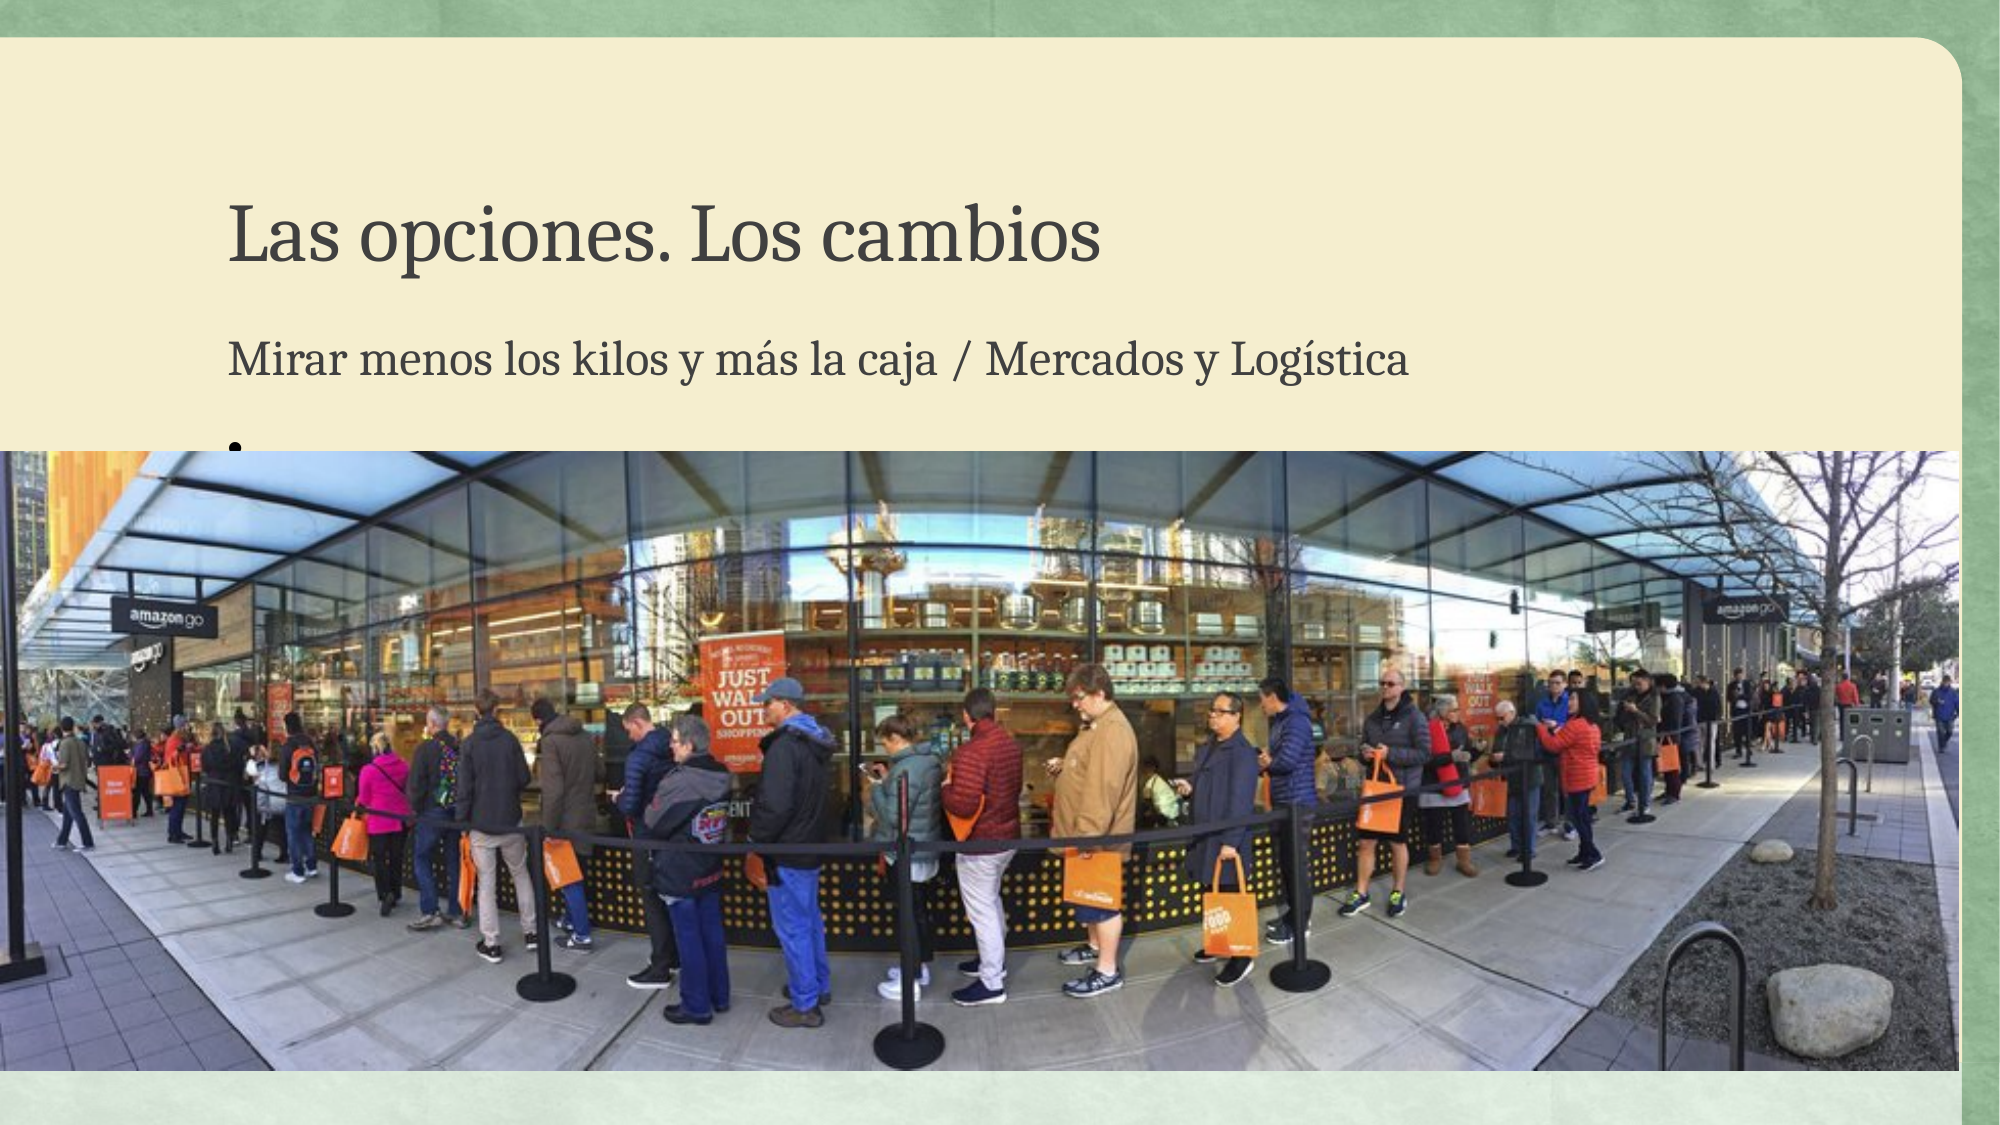

# Las opciones. Los cambios
Mirar menos los kilos y más la caja / Mercados y Logística